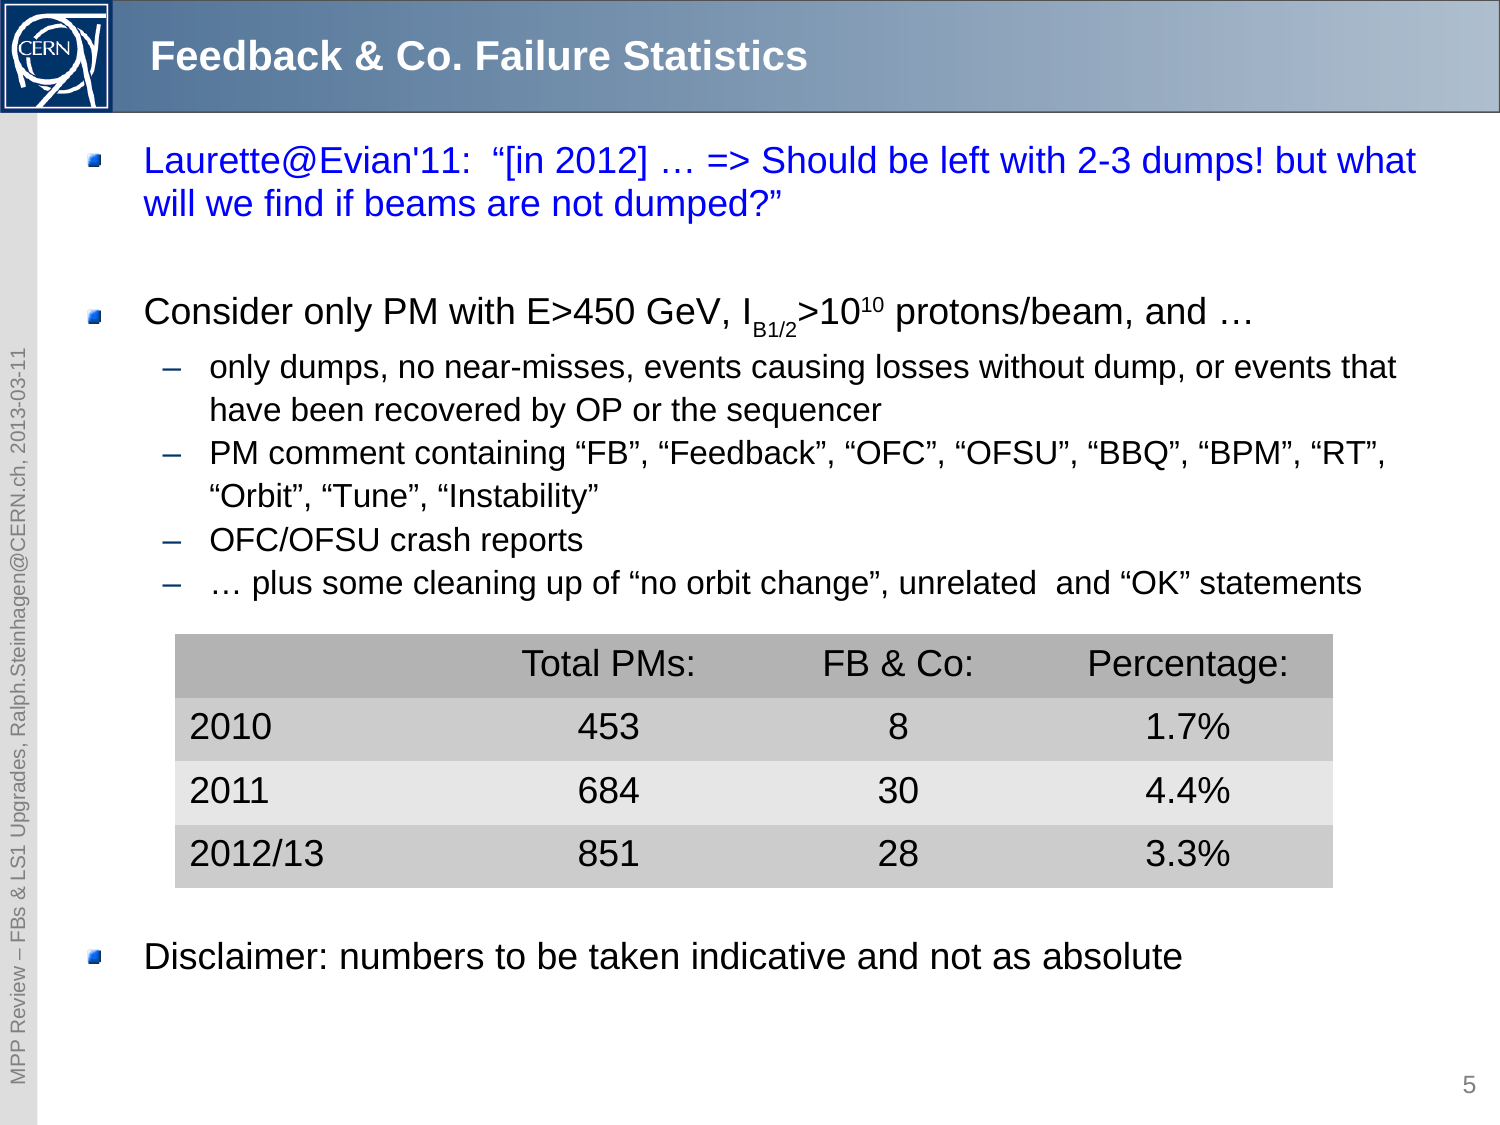

# Feedback & Co. Failure Statistics
Laurette@Evian'11: “[in 2012] … => Should be left with 2-3 dumps! but what will we find if beams are not dumped?”
Consider only PM with E>450 GeV, IB1/2>1010 protons/beam, and …
only dumps, no near-misses, events causing losses without dump, or events that have been recovered by OP or the sequencer
PM comment containing “FB”, “Feedback”, “OFC”, “OFSU”, “BBQ”, “BPM”, “RT”, “Orbit”, “Tune”, “Instability”
OFC/OFSU crash reports
… plus some cleaning up of “no orbit change”, unrelated and “OK” statements
Disclaimer: numbers to be taken indicative and not as absolute
| | Total PMs: | FB & Co: | Percentage: |
| --- | --- | --- | --- |
| 2010 | 453 | 8 | 1.7% |
| 2011 | 684 | 30 | 4.4% |
| 2012/13 | 851 | 28 | 3.3% |